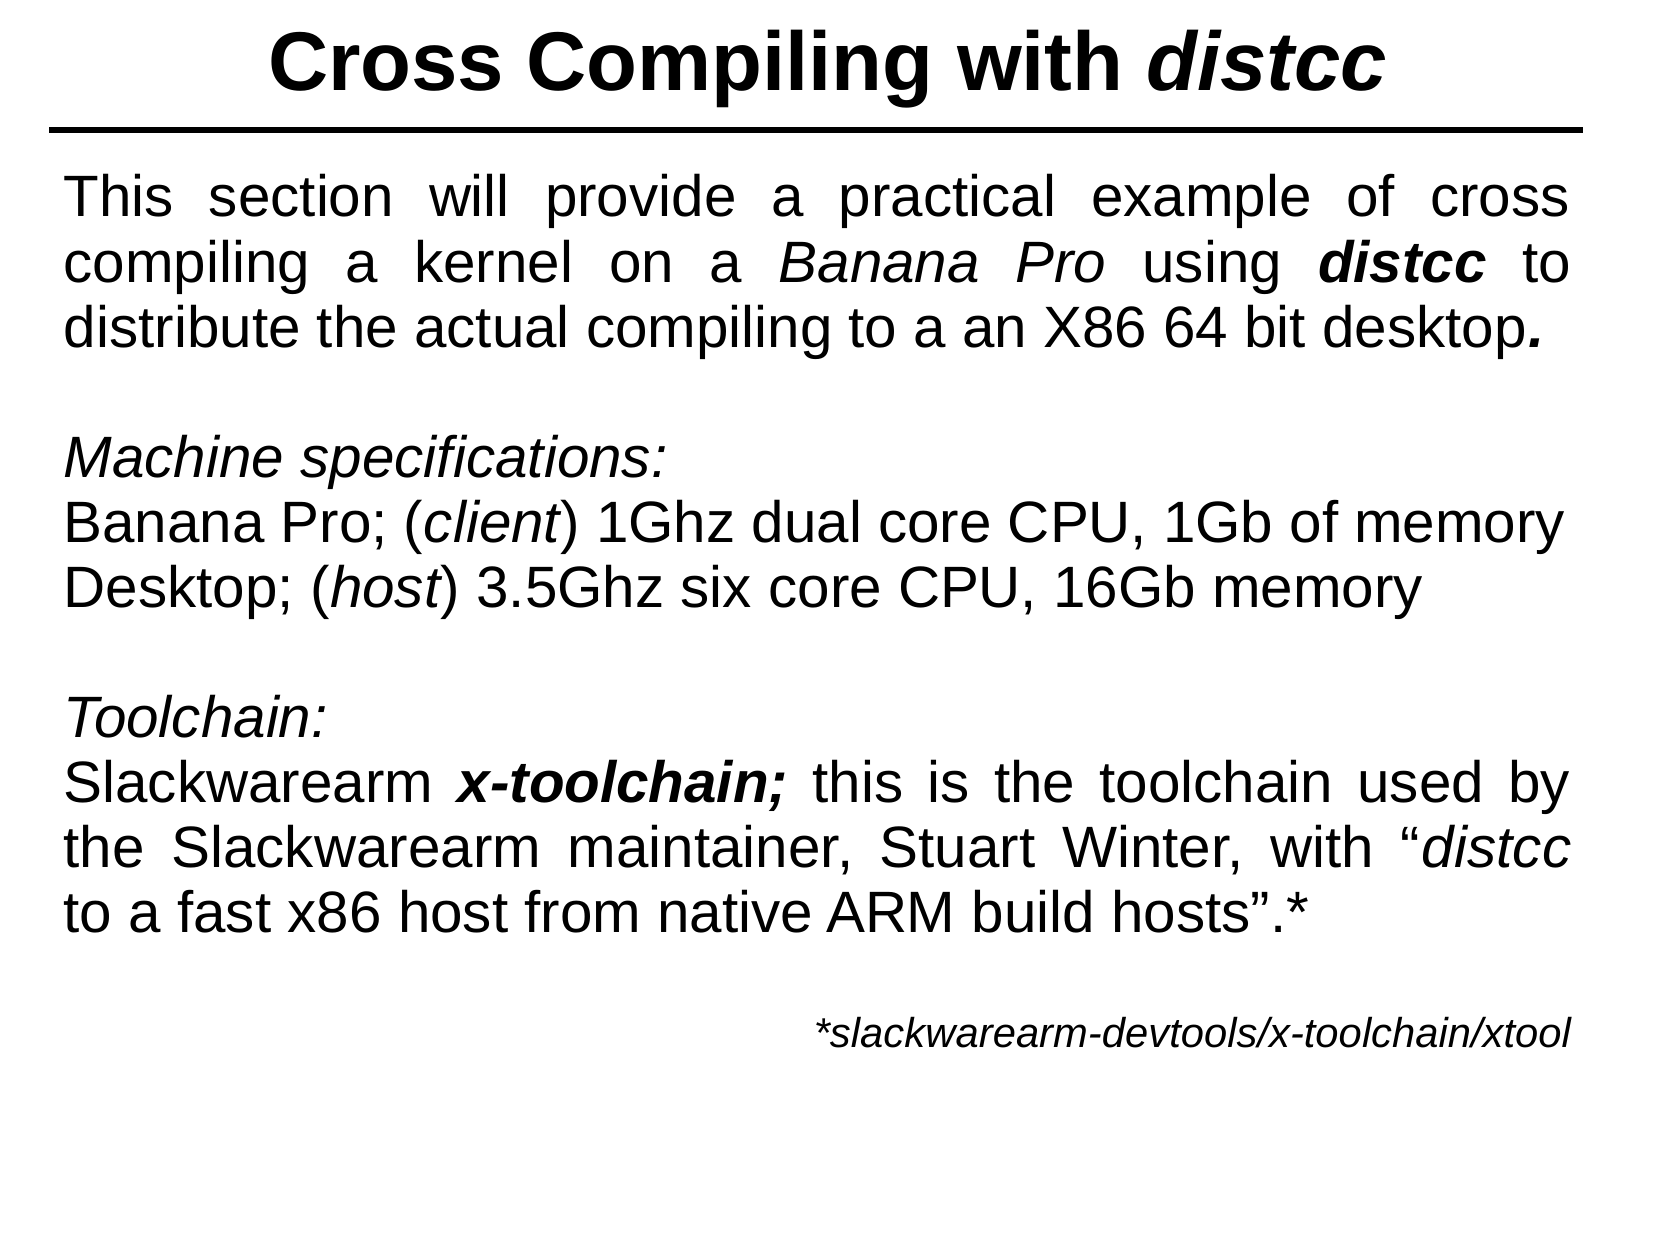

Cross Compiling with distcc
This section will provide a practical example of cross compiling a kernel on a Banana Pro using distcc to distribute the actual compiling to a an X86 64 bit desktop.
Machine specifications:
Banana Pro; (client) 1Ghz dual core CPU, 1Gb of memory
Desktop; (host) 3.5Ghz six core CPU, 16Gb memory
Toolchain:
Slackwarearm x-toolchain; this is the toolchain used by the Slackwarearm maintainer, Stuart Winter, with “distcc to a fast x86 host from native ARM build hosts”.*
*slackwarearm-devtools/x-toolchain/xtool